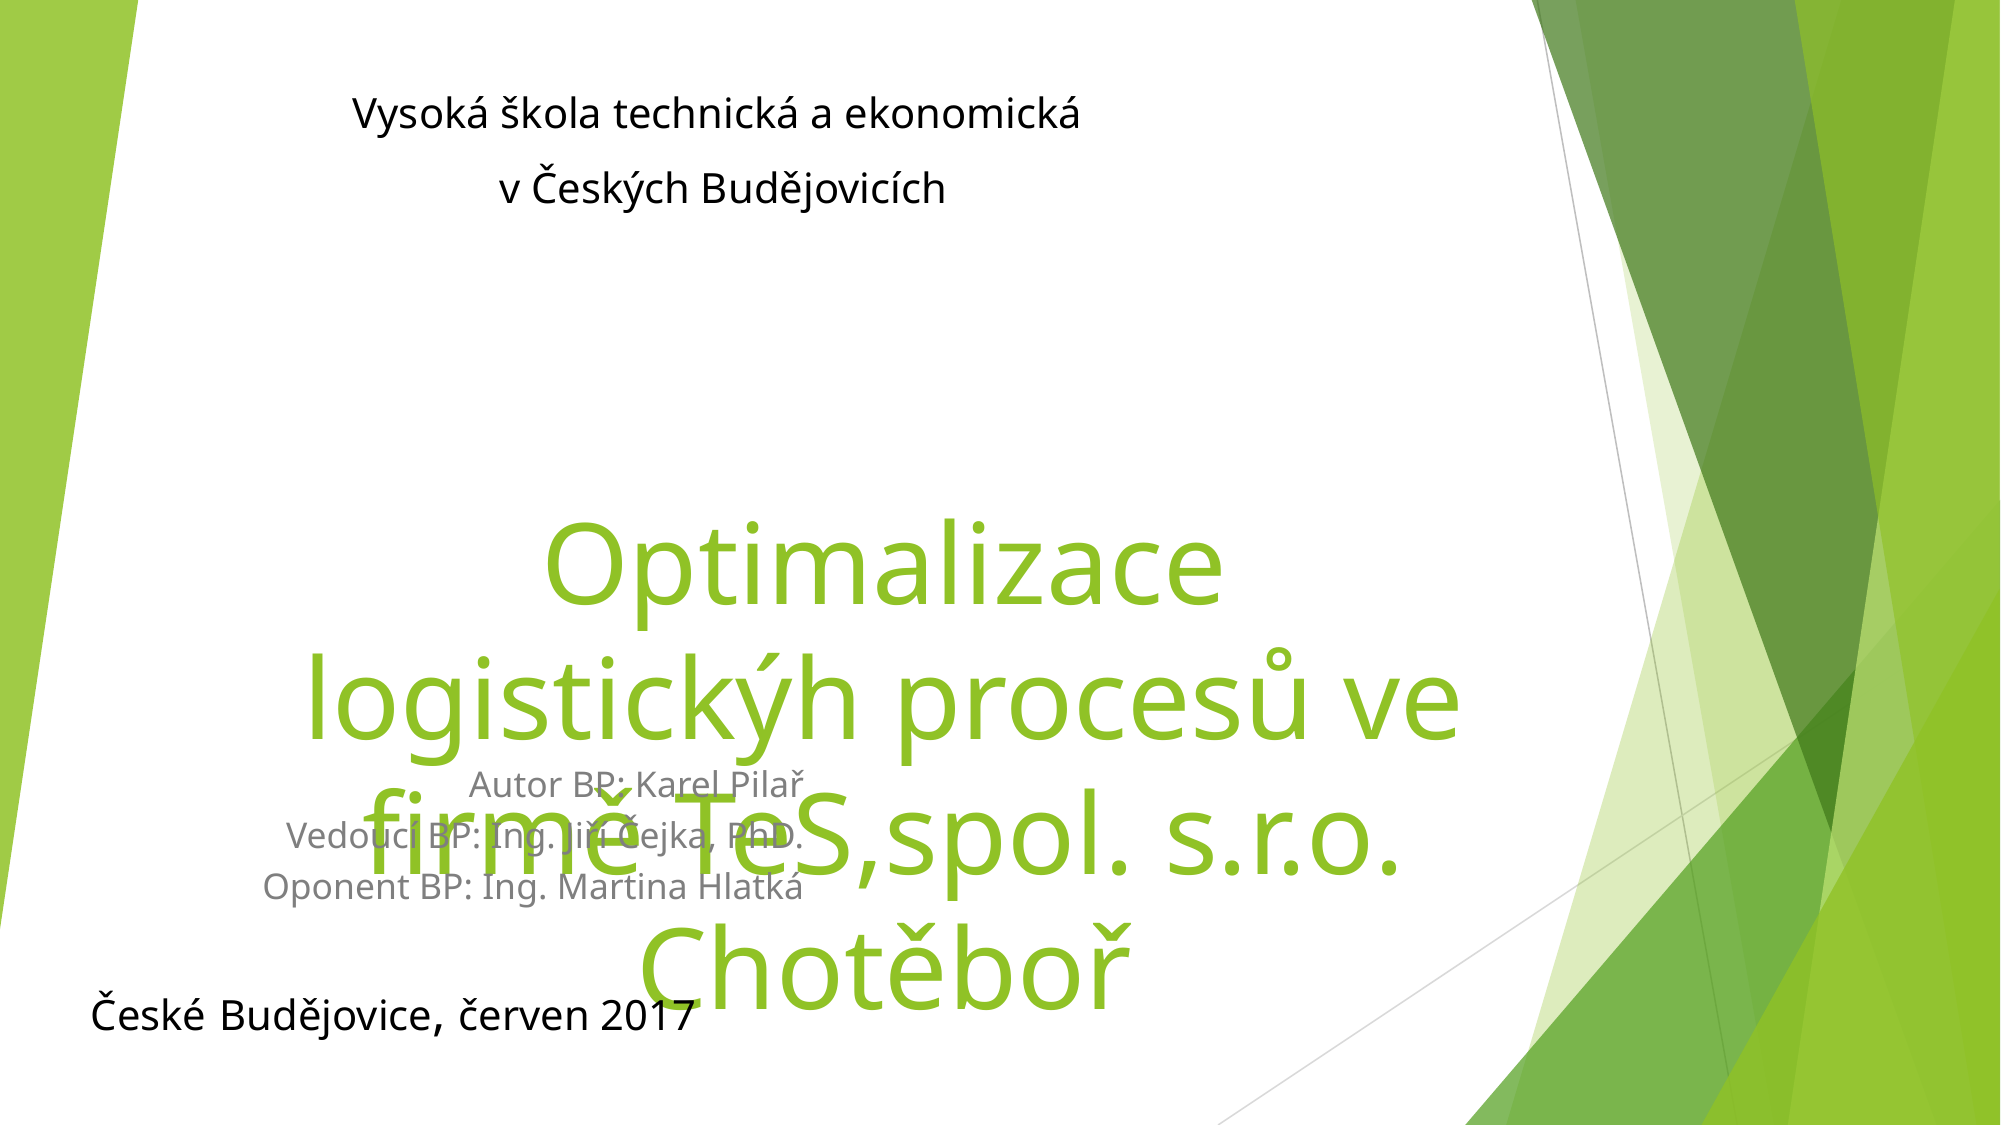

Vysoká škola technická a ekonomická
v Českých Budějovicích
# Optimalizace logistickýh procesů ve firmě TeS,spol. s.r.o. Chotěboř
Autor BP: Karel Pilař
Vedoucí BP: Ing. Jiří Čejka, PhD.
Oponent BP: Ing. Martina Hlatká
České Budějovice, červen 2017